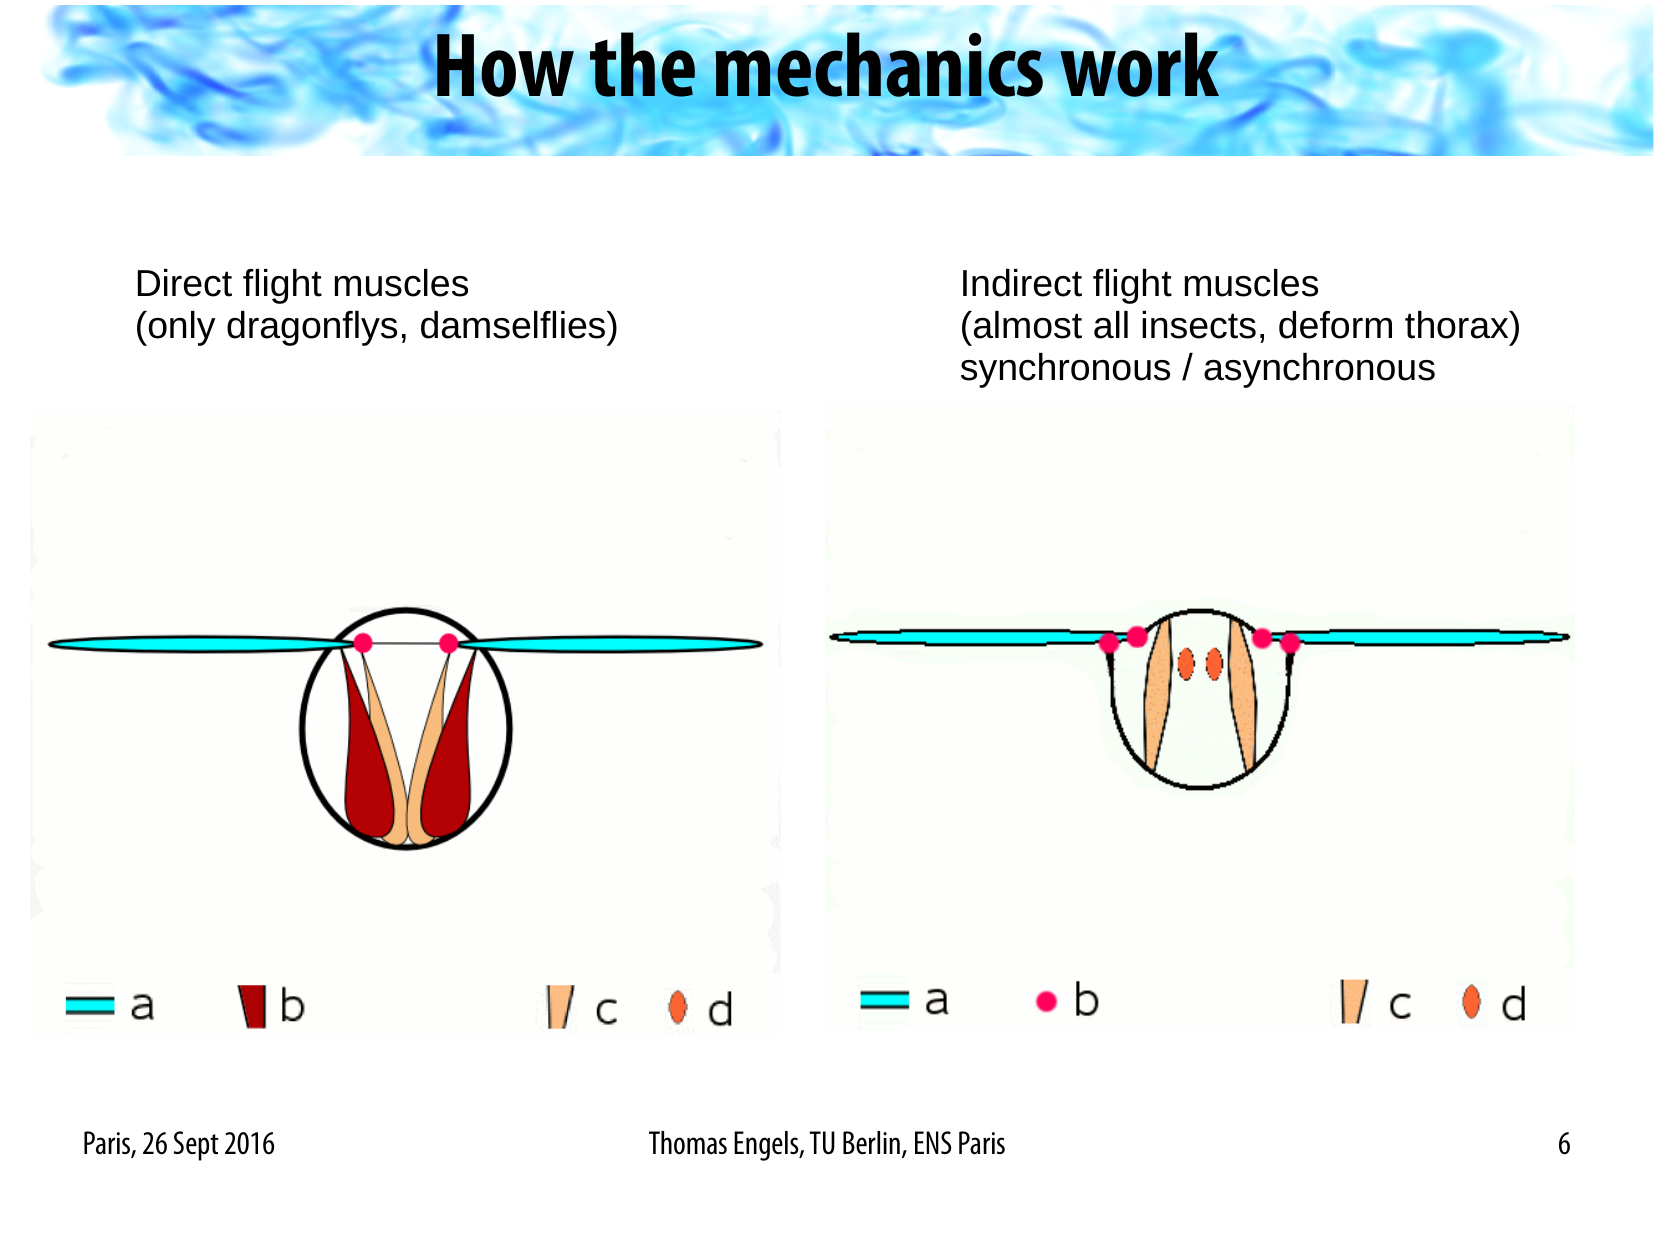

# How the mechanics work
Direct flight muscles 							Indirect flight muscles
(only dragonflys, damselflies) 					(almost all insects, deform thorax)
											synchronous / asynchronous
Paris, 26 Sept 2016
Thomas Engels, TU Berlin, ENS Paris
6